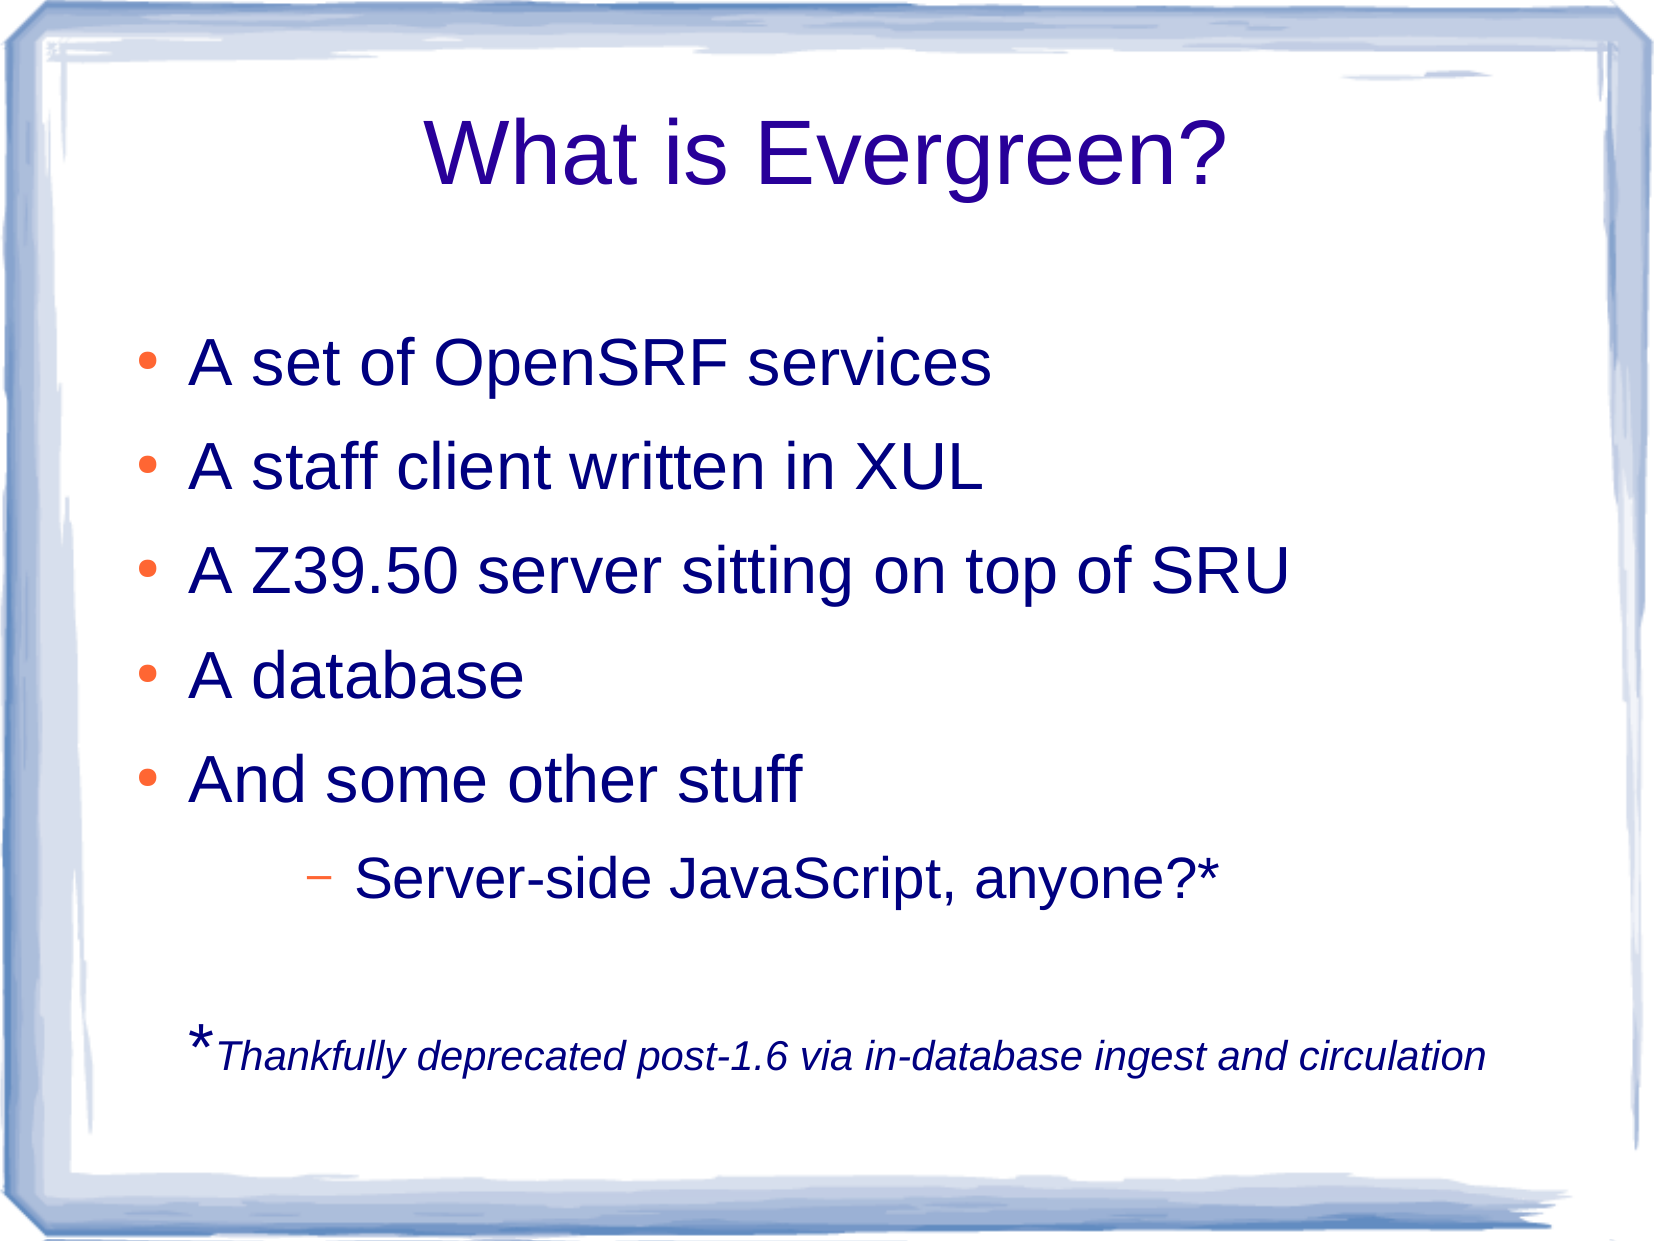

# What is Evergreen?
A set of OpenSRF services
A staff client written in XUL
A Z39.50 server sitting on top of SRU
A database
And some other stuff
Server-side JavaScript, anyone?*
*Thankfully deprecated post-1.6 via in-database ingest and circulation